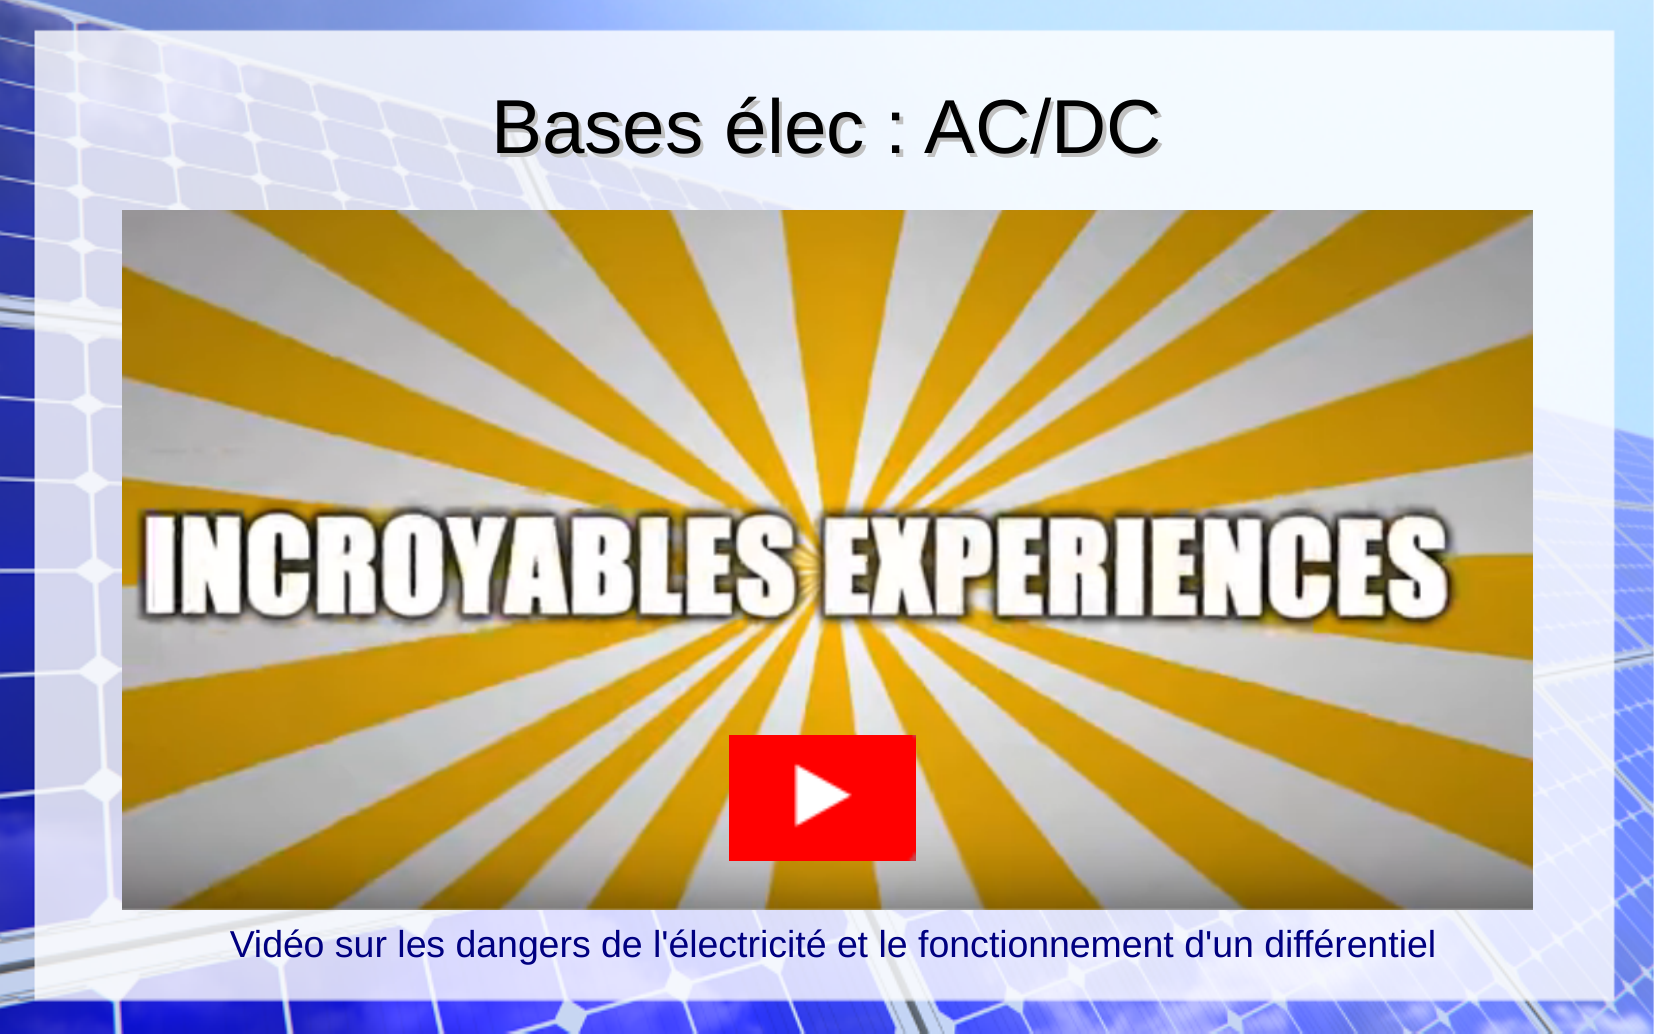

# Bases élec : AC/DC
Vidéo sur les dangers de l'électricité et le fonctionnement d'un différentiel